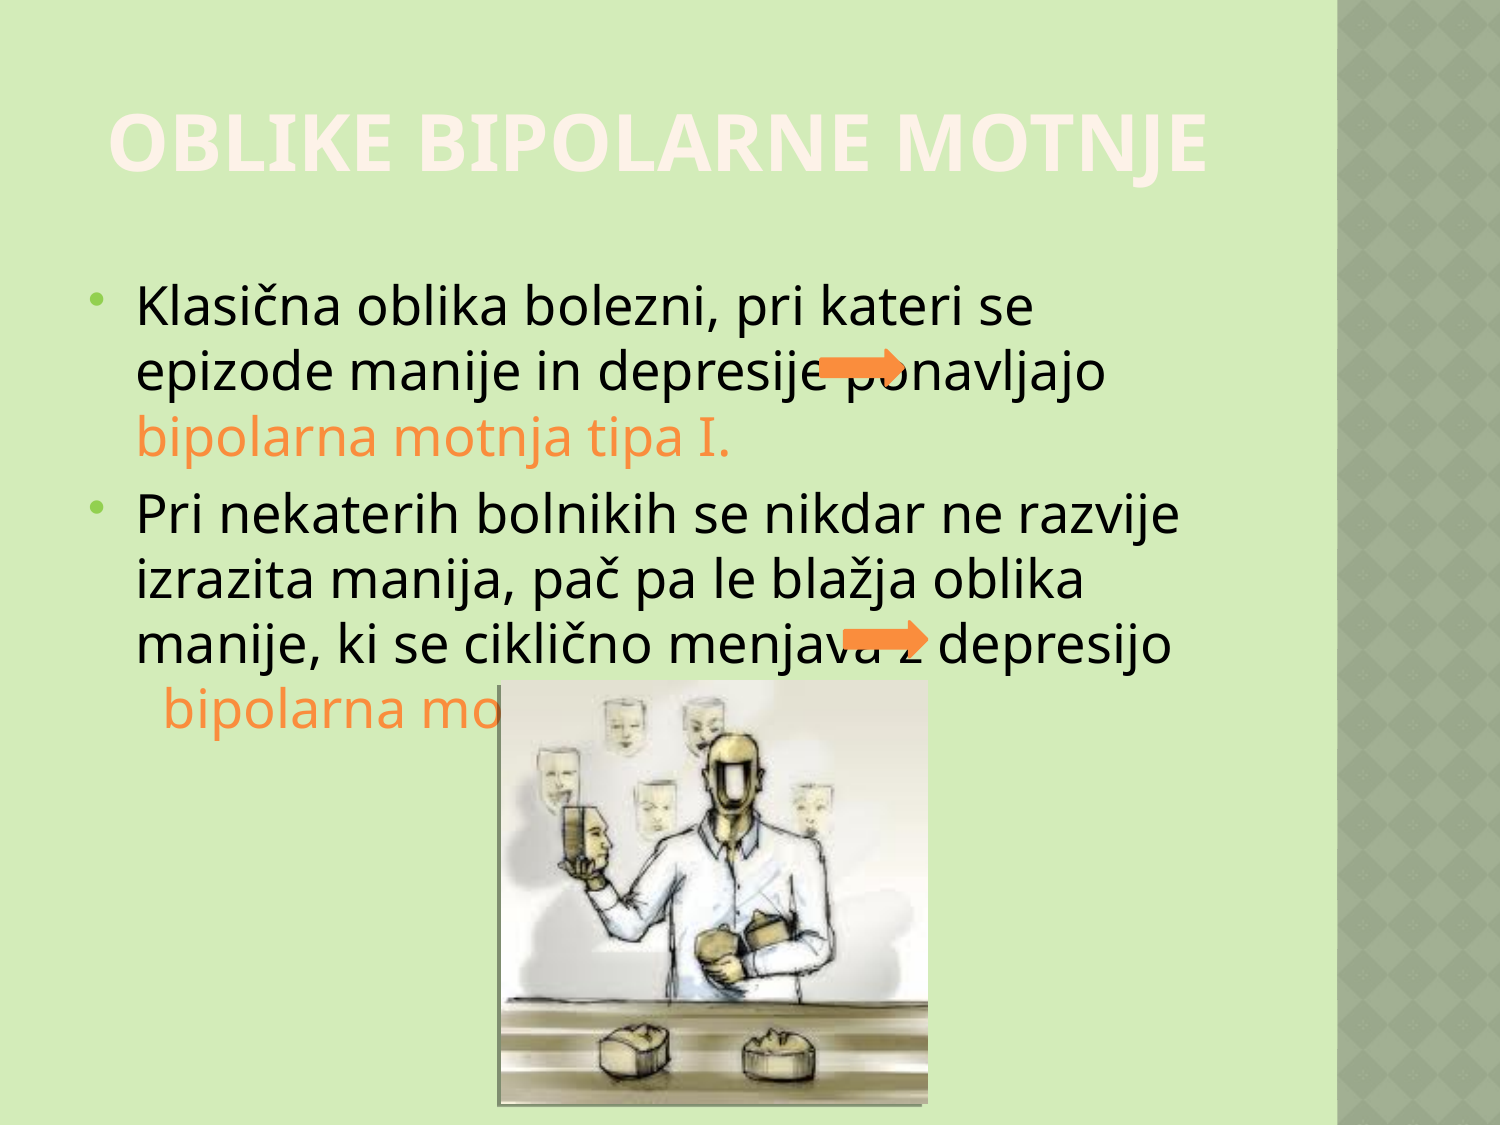

# OBLIKE BIPOLARNE MOTNJE
Klasična oblika bolezni, pri kateri se epizode manije in depresije ponavljajo bipolarna motnja tipa I.
Pri nekaterih bolnikih se nikdar ne razvije izrazita manija, pač pa le blažja oblika manije, ki se ciklično menjava z depresijo bipolarna motnja tipa II.